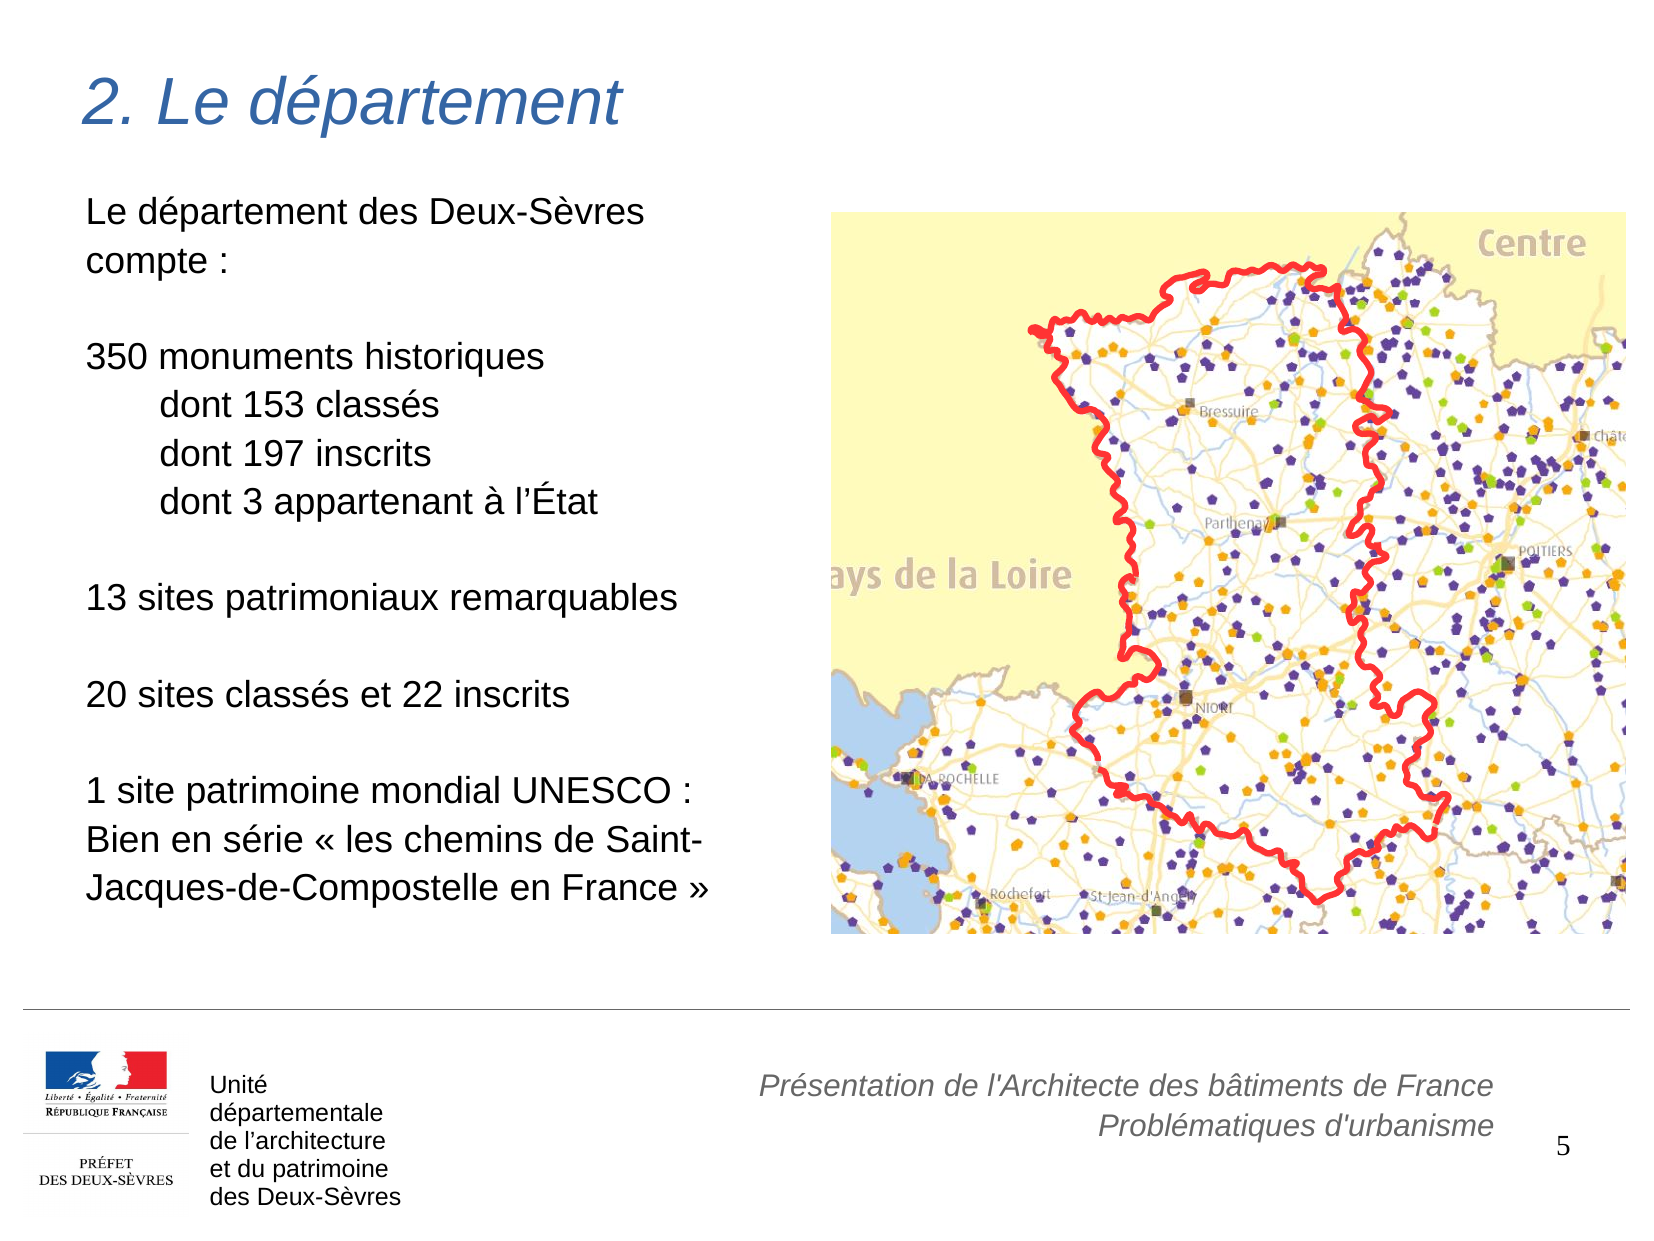

# 2. Le département
Le département des Deux-Sèvres compte :
350 monuments historiques
	dont 153 classés
	dont 197 inscrits
	dont 3 appartenant à l’État
13 sites patrimoniaux remarquables
20 sites classés et 22 inscrits
1 site patrimoine mondial UNESCO :
Bien en série « les chemins de Saint-Jacques-de-Compostelle en France »
Présentation de l'Architecte des bâtiments de France
Problématiques d'urbanisme
Unité
départementale
de l’architecture
et du patrimoine
des Deux-Sèvres
5